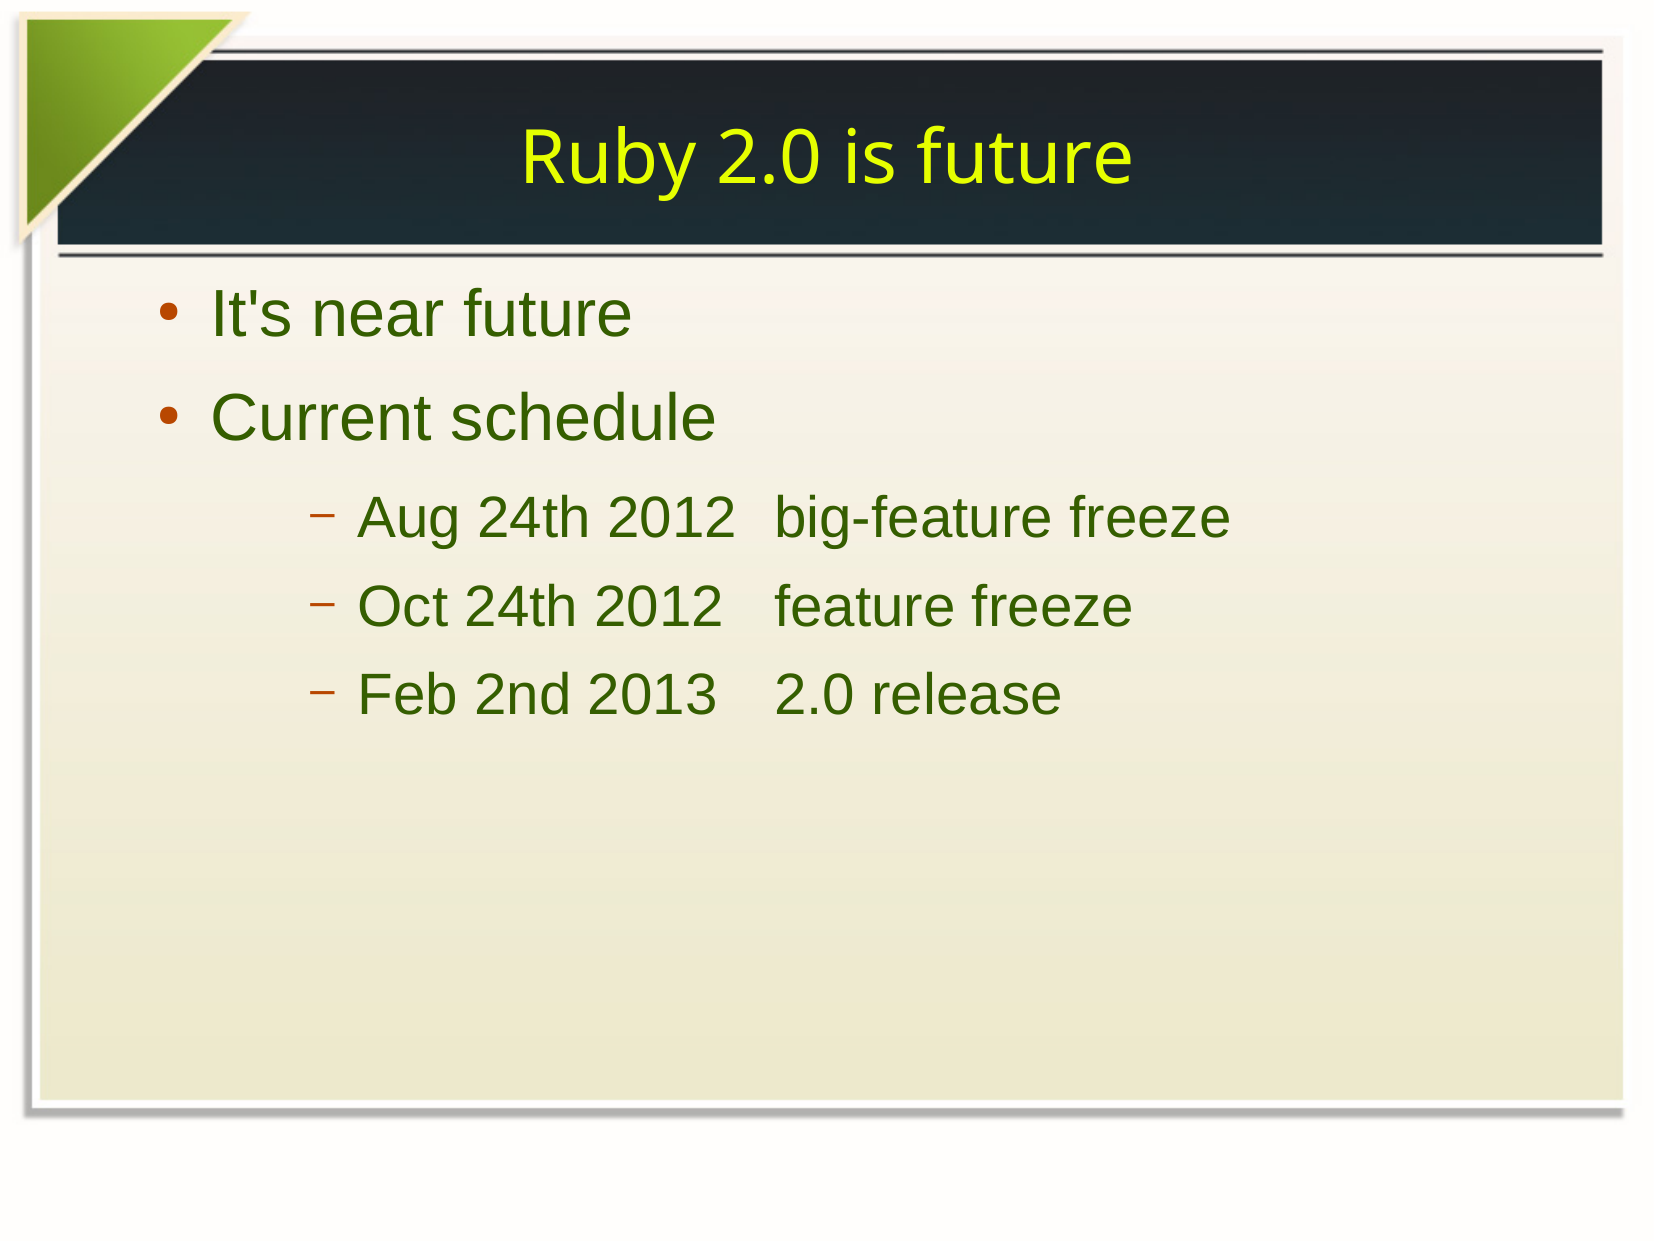

# Ruby 2.0 is future
It's near future
Current schedule
Aug 24th 2012	big-feature freeze
Oct 24th 2012	feature freeze
Feb 2nd 2013	2.0 release